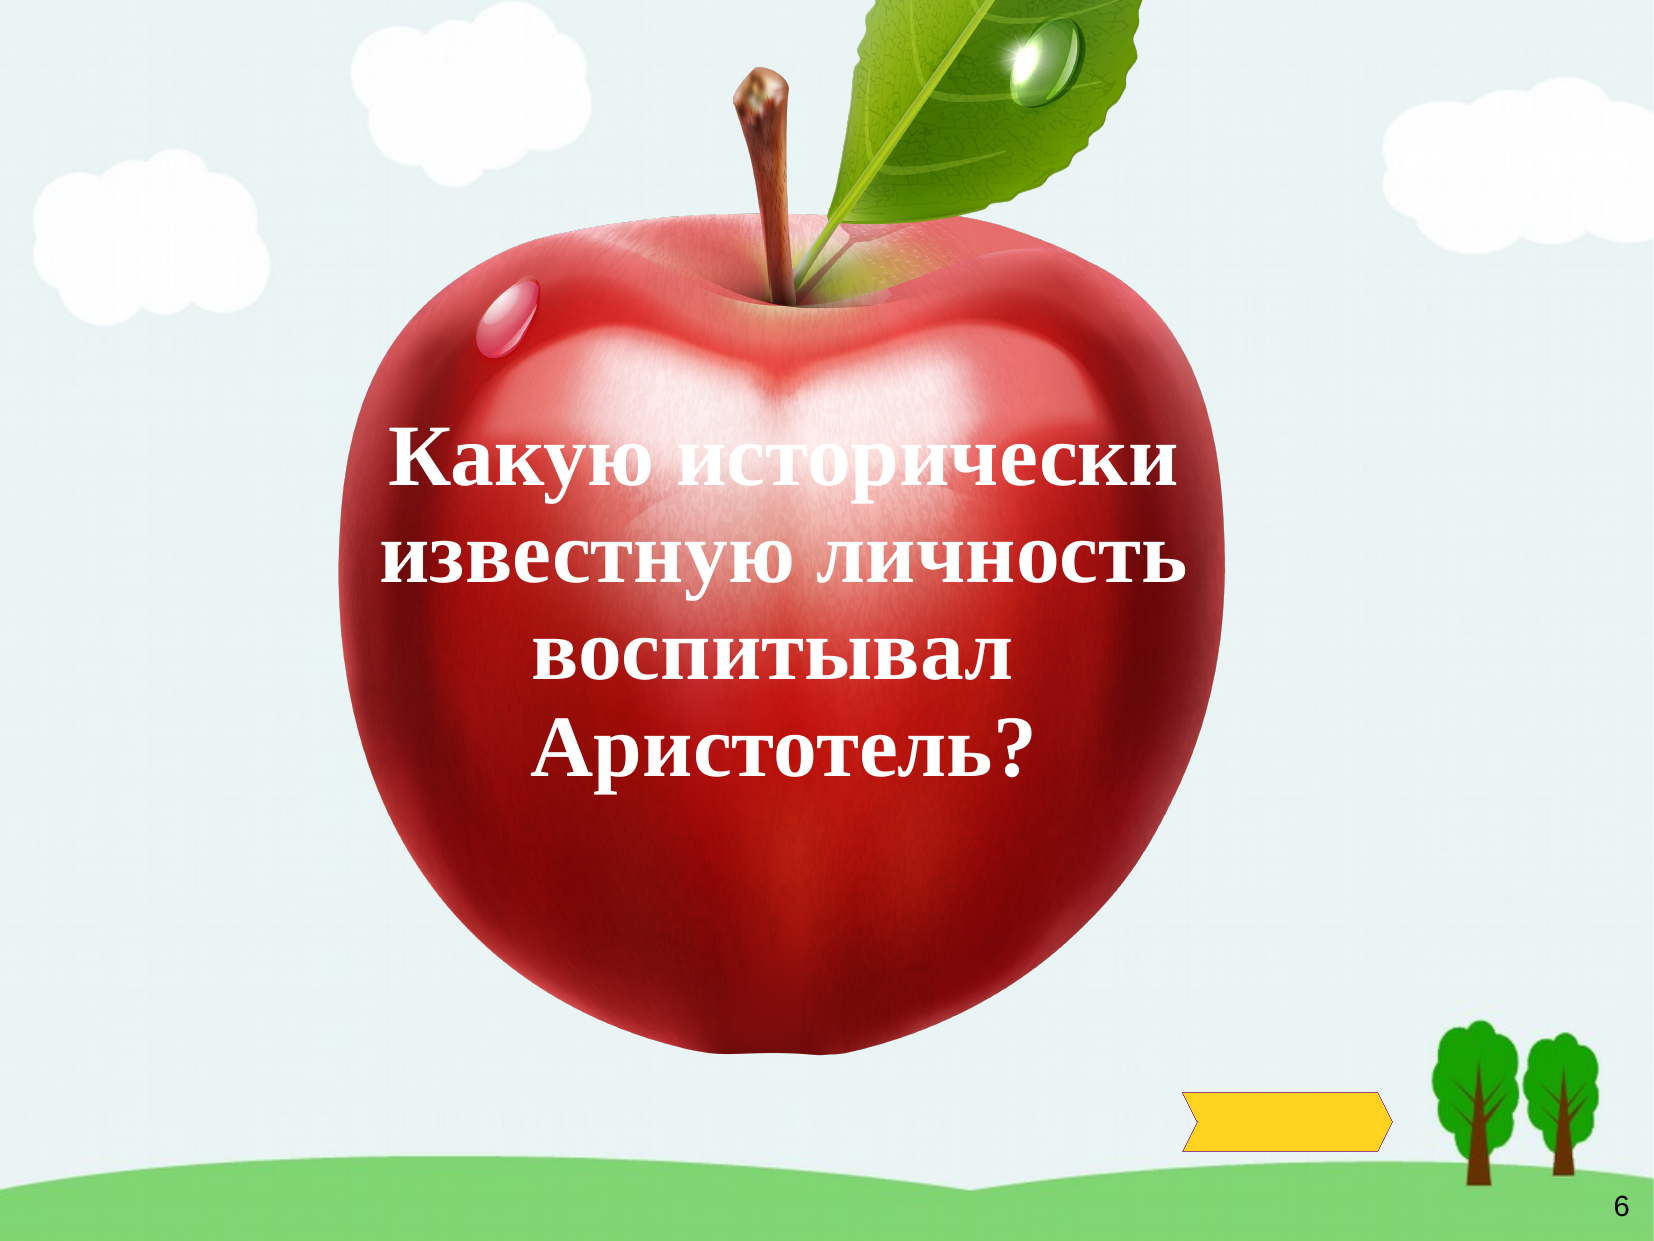

Какую исторически
известную личность
воспитывал
Аристотель?
6